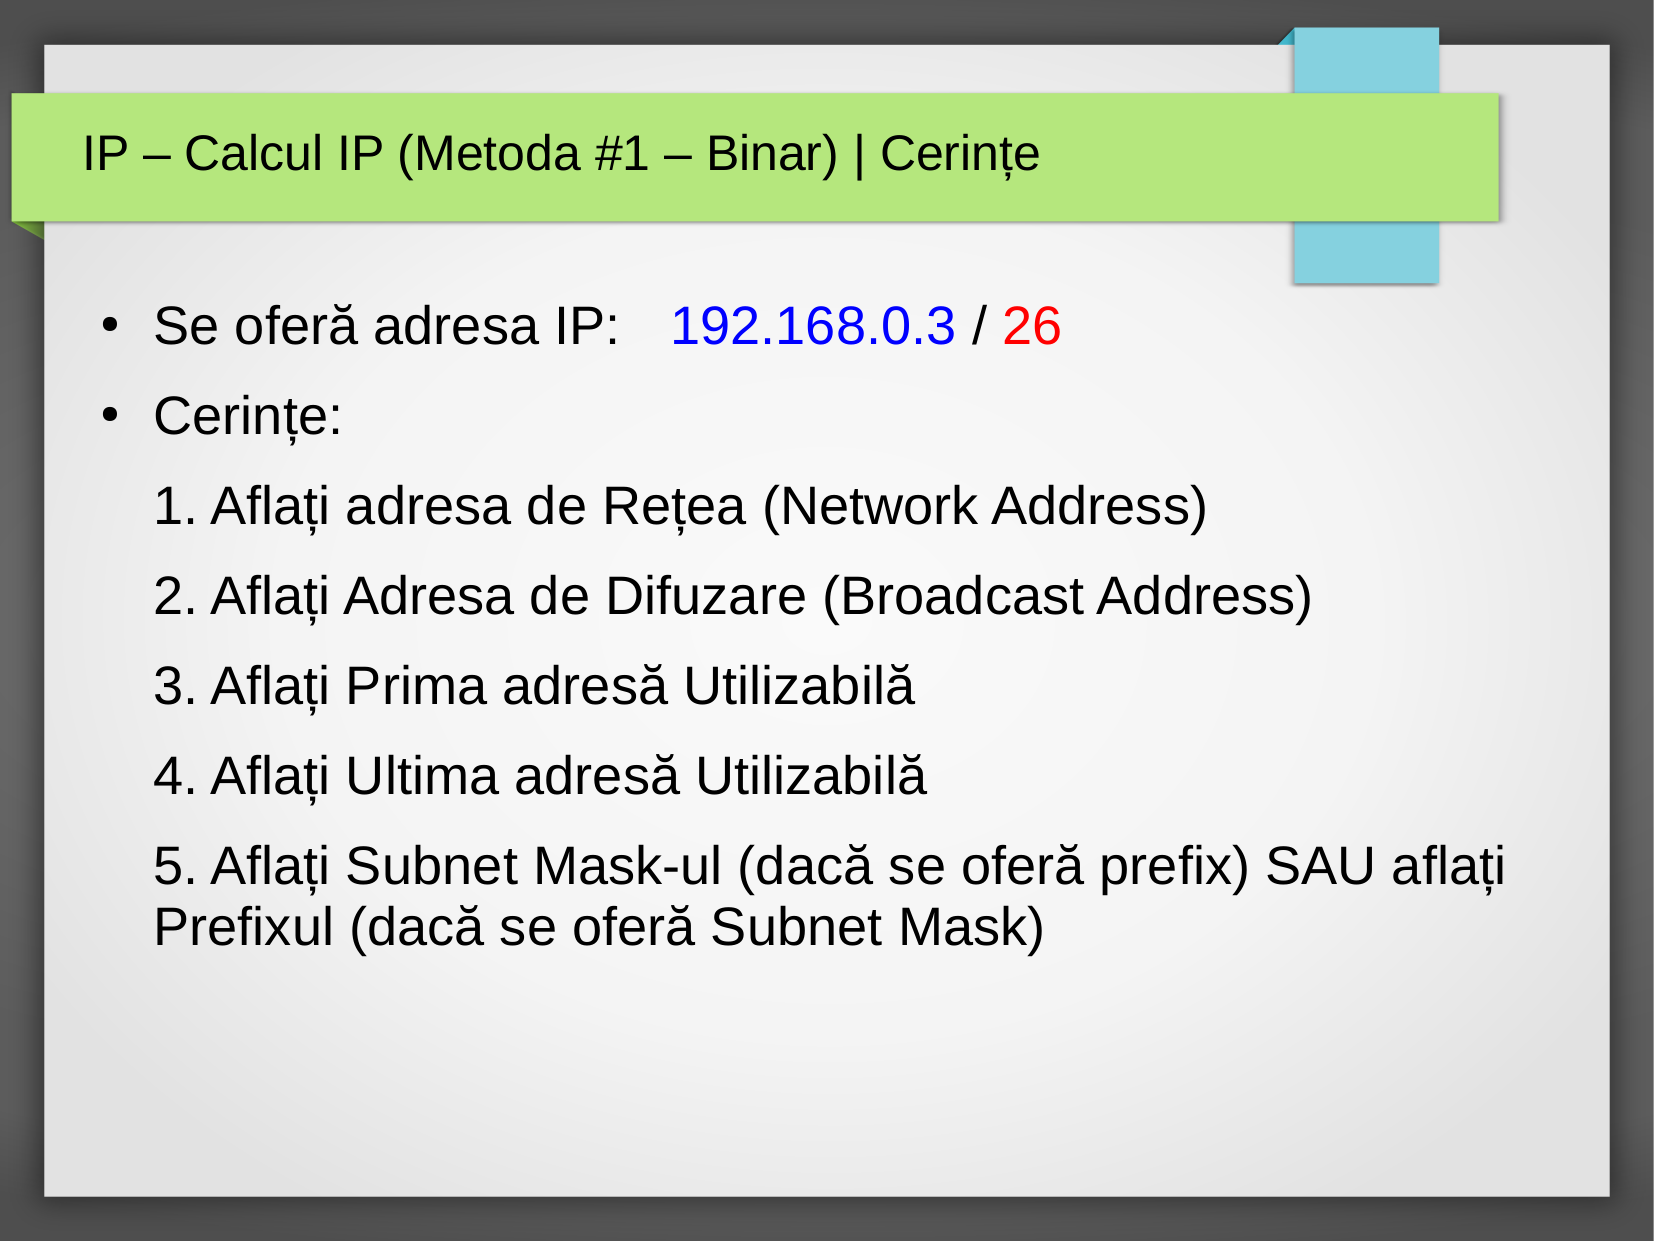

# IP – Calcul IP (Metoda #1 – Binar) | Cerințe
Se oferă adresa IP:	192.168.0.3 / 26
Cerințe:
1. Aflați adresa de Rețea (Network Address)
2. Aflați Adresa de Difuzare (Broadcast Address)
3. Aflați Prima adresă Utilizabilă
4. Aflați Ultima adresă Utilizabilă
5. Aflați Subnet Mask-ul (dacă se oferă prefix) SAU aflați Prefixul (dacă se oferă Subnet Mask)